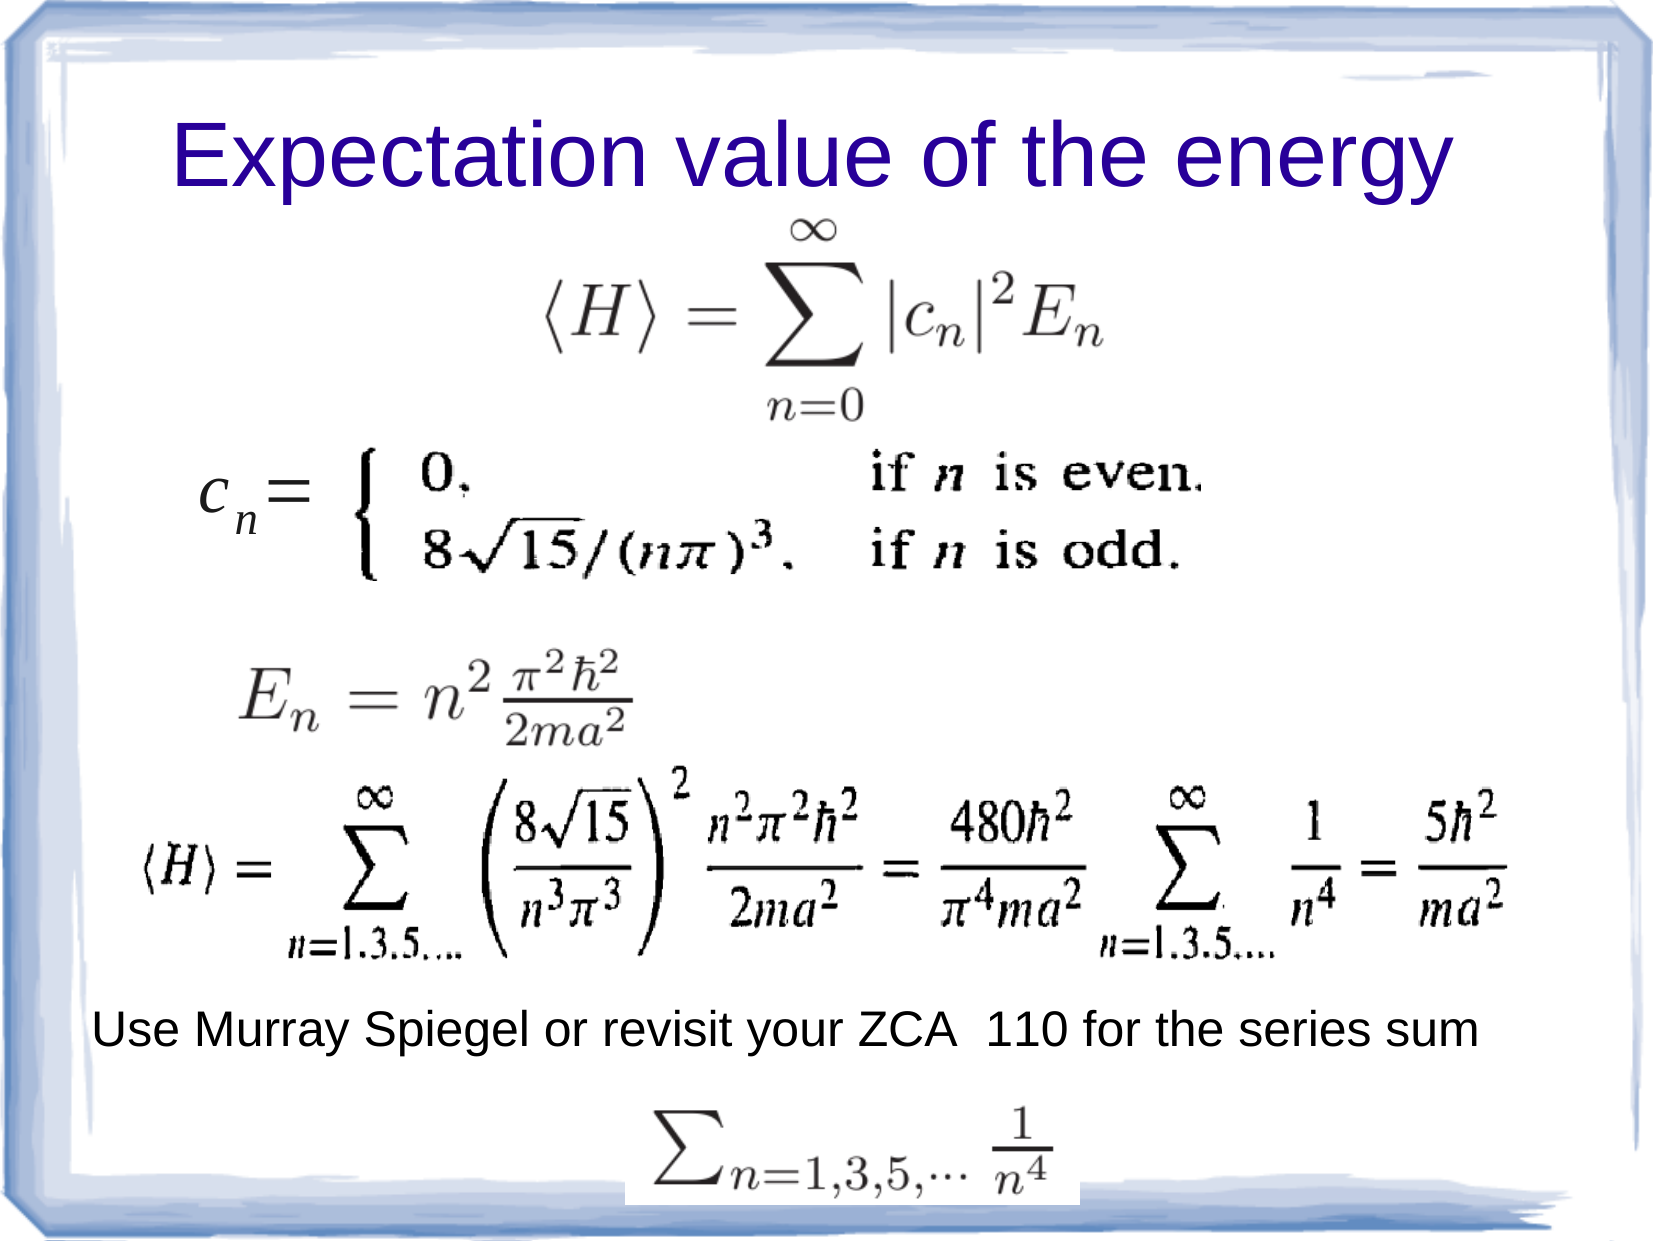

# Expectation value of the energy
Use Murray Spiegel or revisit your ZCA 110 for the series sum